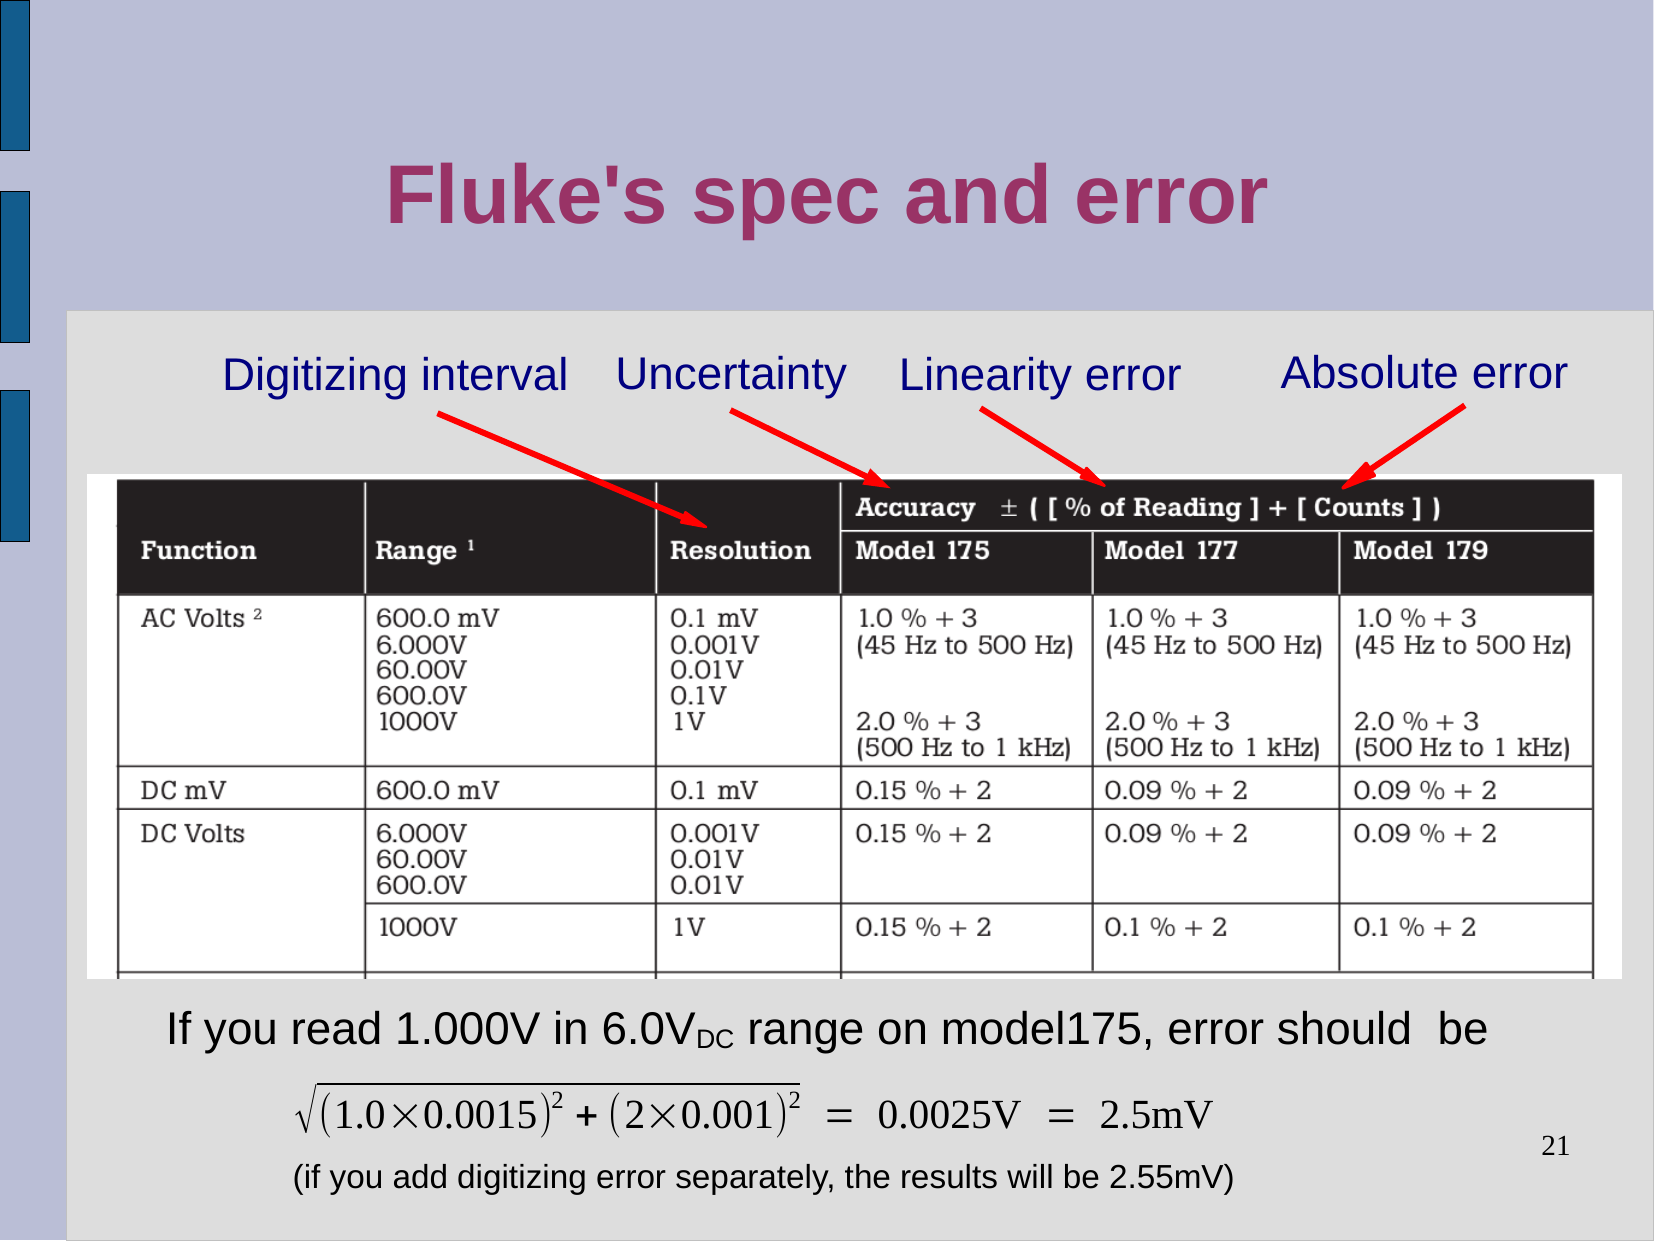

# Fluke's spec and error
Uncertainty
Absolute error
Digitizing interval
Linearity error
If you read 1.000V in 6.0VDC range on model175, error should be
21
(if you add digitizing error separately, the results will be 2.55mV)